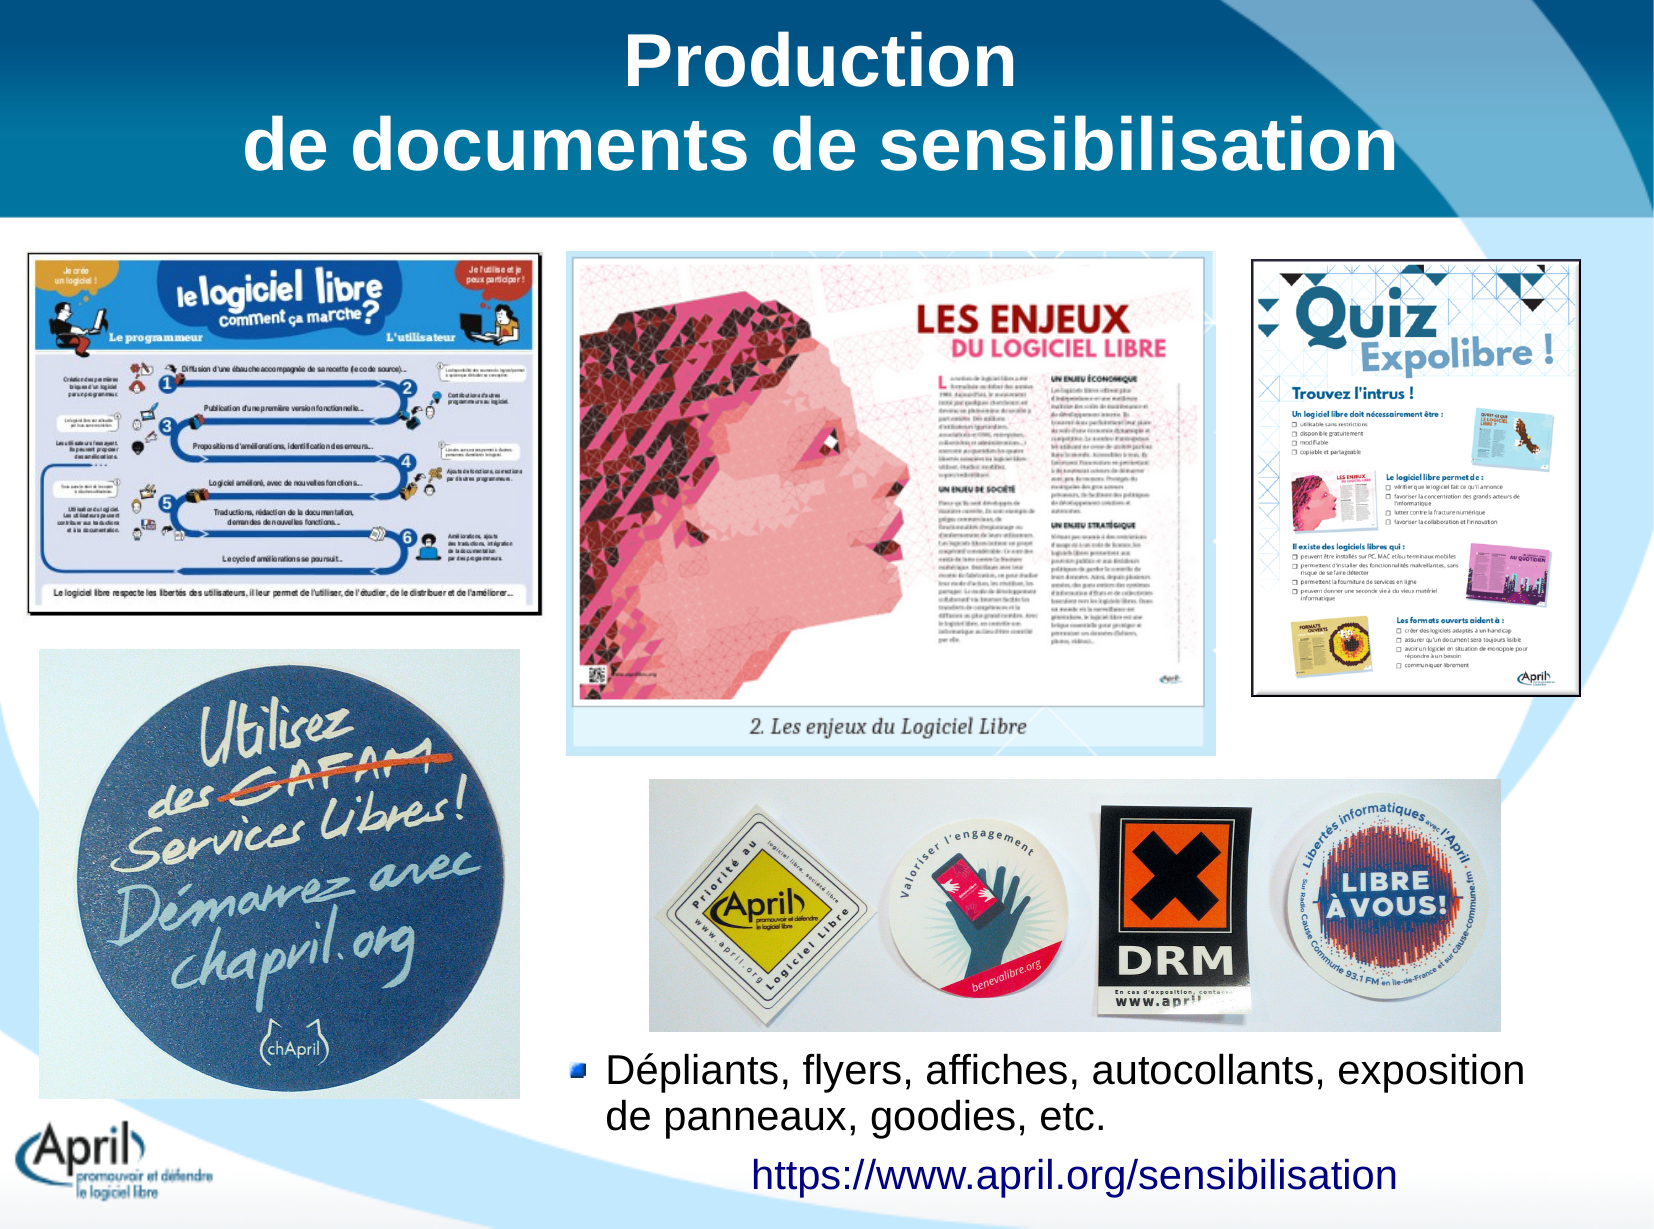

# Production de documents de sensibilisation
Dépliants, flyers, affiches, autocollants, exposition de panneaux, goodies, etc.
https://www.april.org/sensibilisation